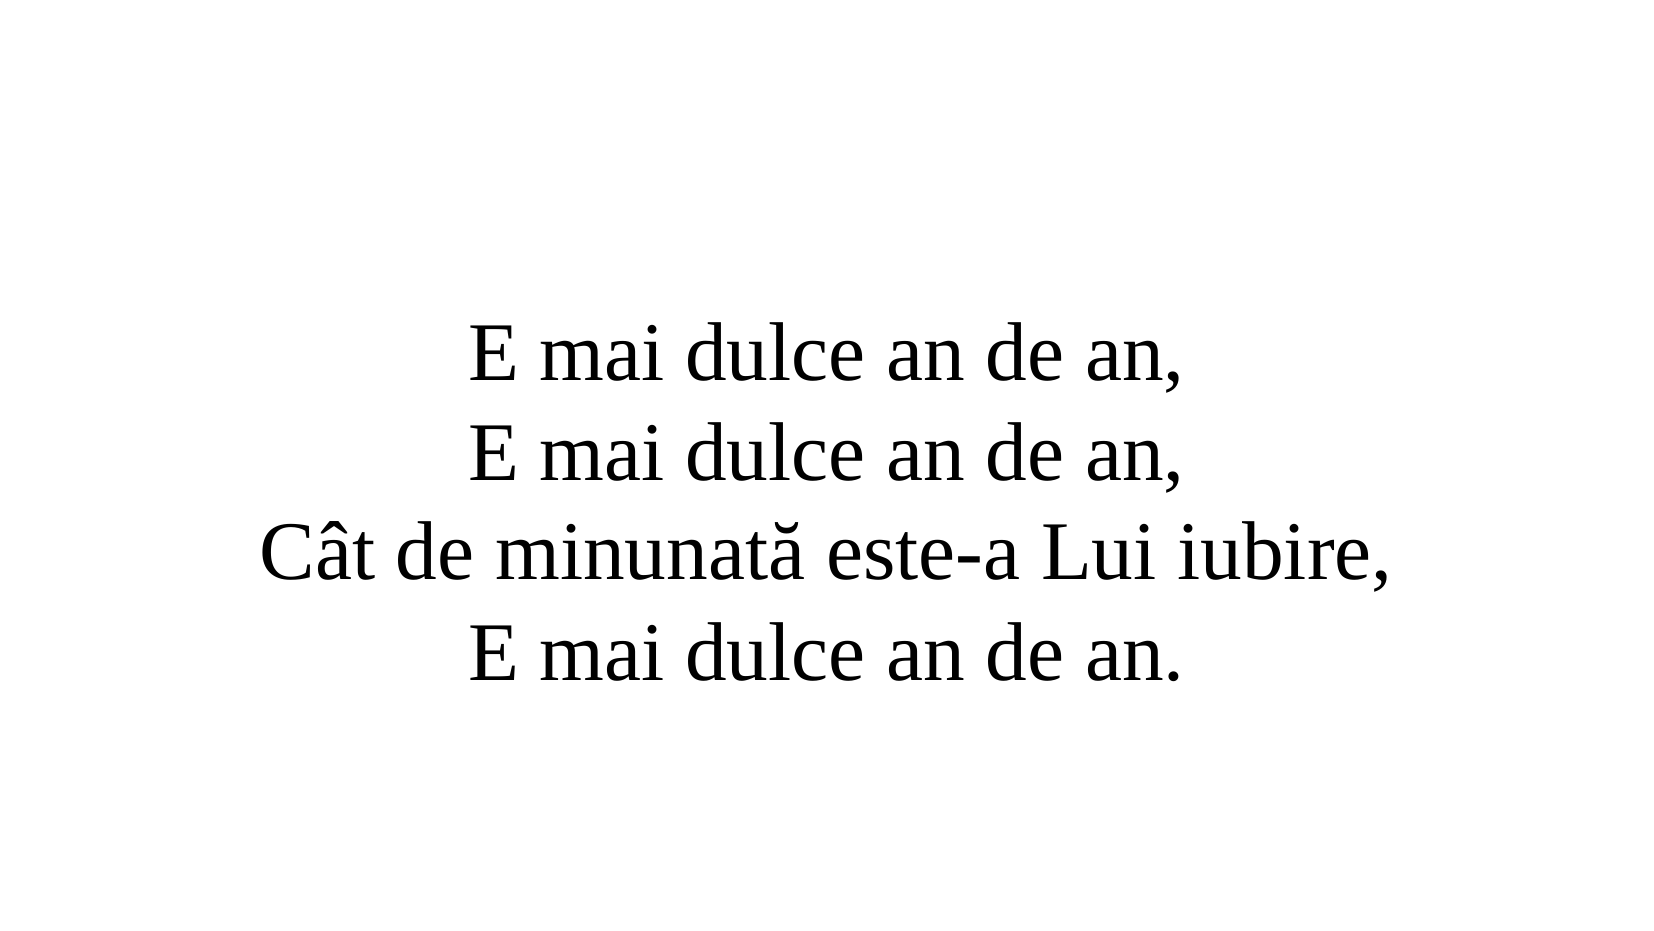

# E mai dulce an de an,
E mai dulce an de an,
Cât de minunată este-a Lui iubire,
E mai dulce an de an.